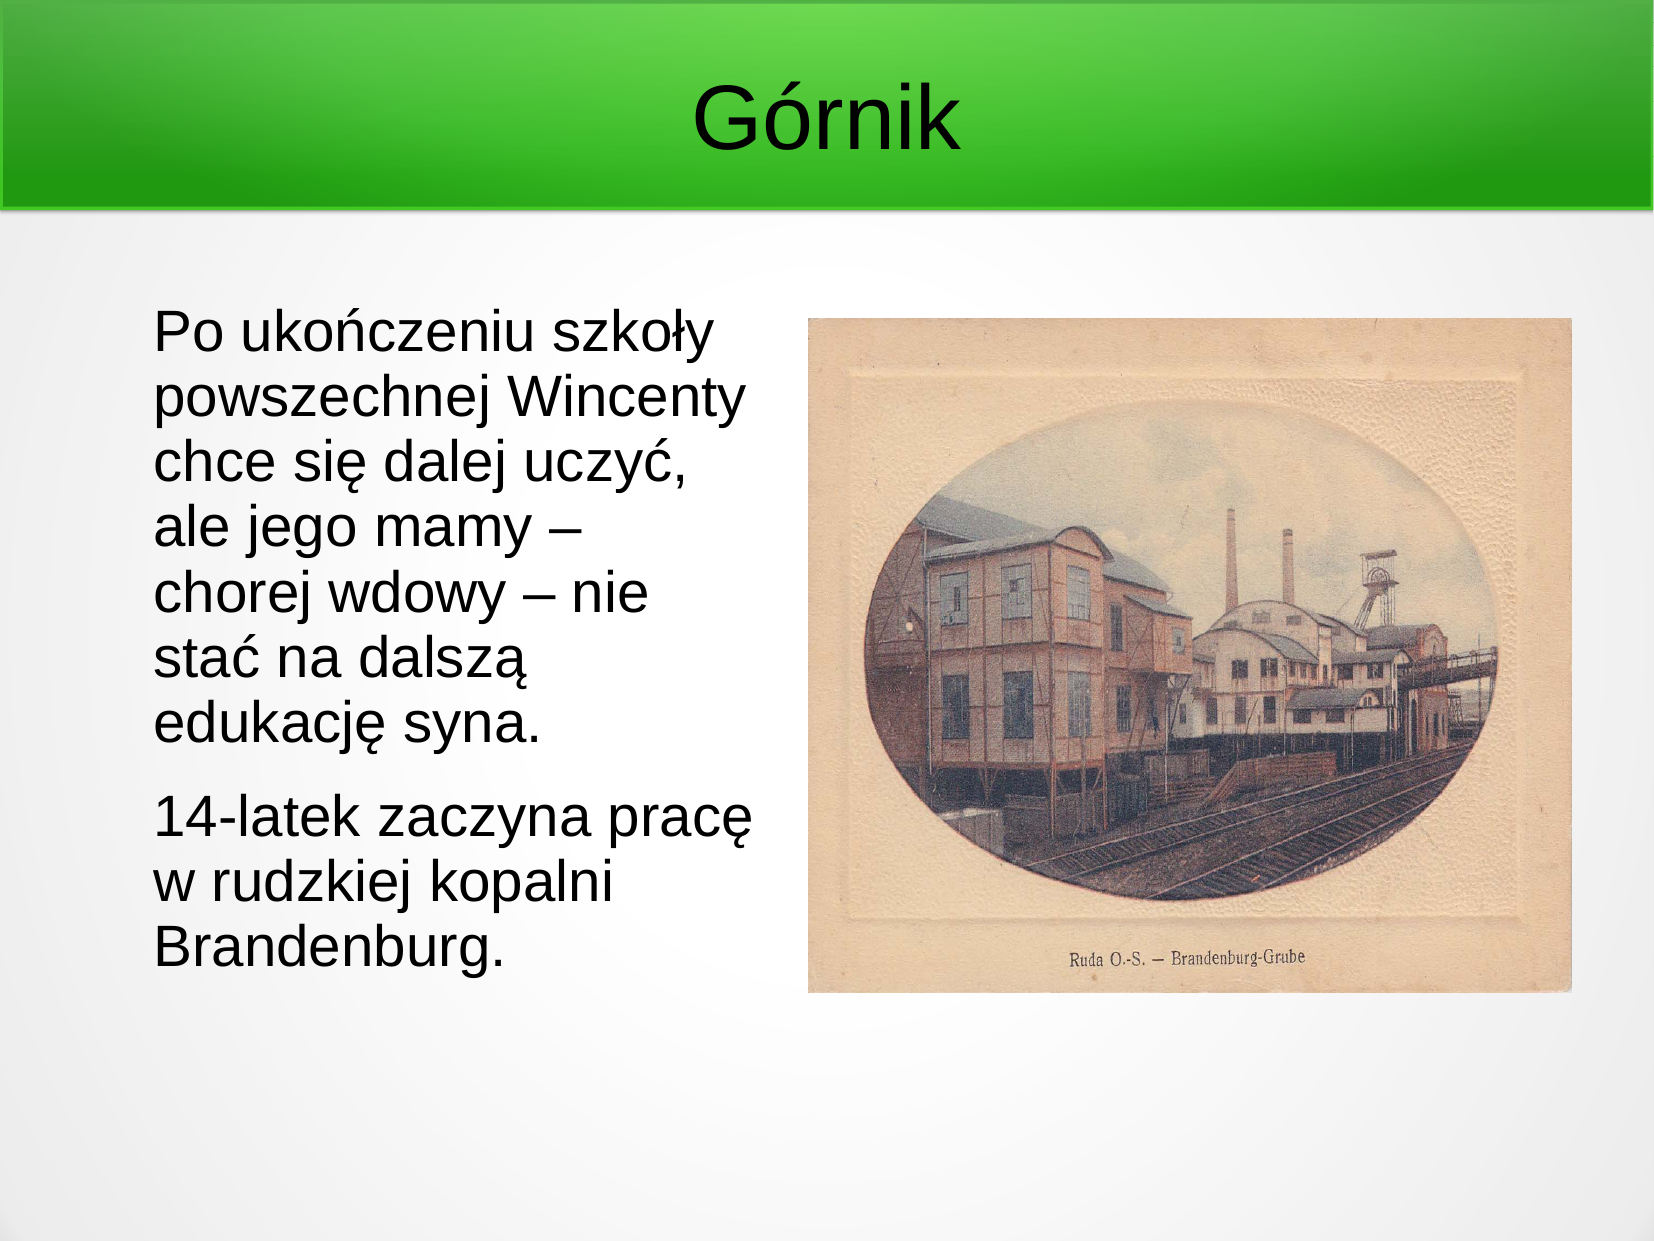

# Górnik
Po ukończeniu szkoły powszechnej Wincenty chce się dalej uczyć, ale jego mamy – chorej wdowy – nie stać na dalszą edukację syna.
14-latek zaczyna pracę w rudzkiej kopalni Brandenburg.